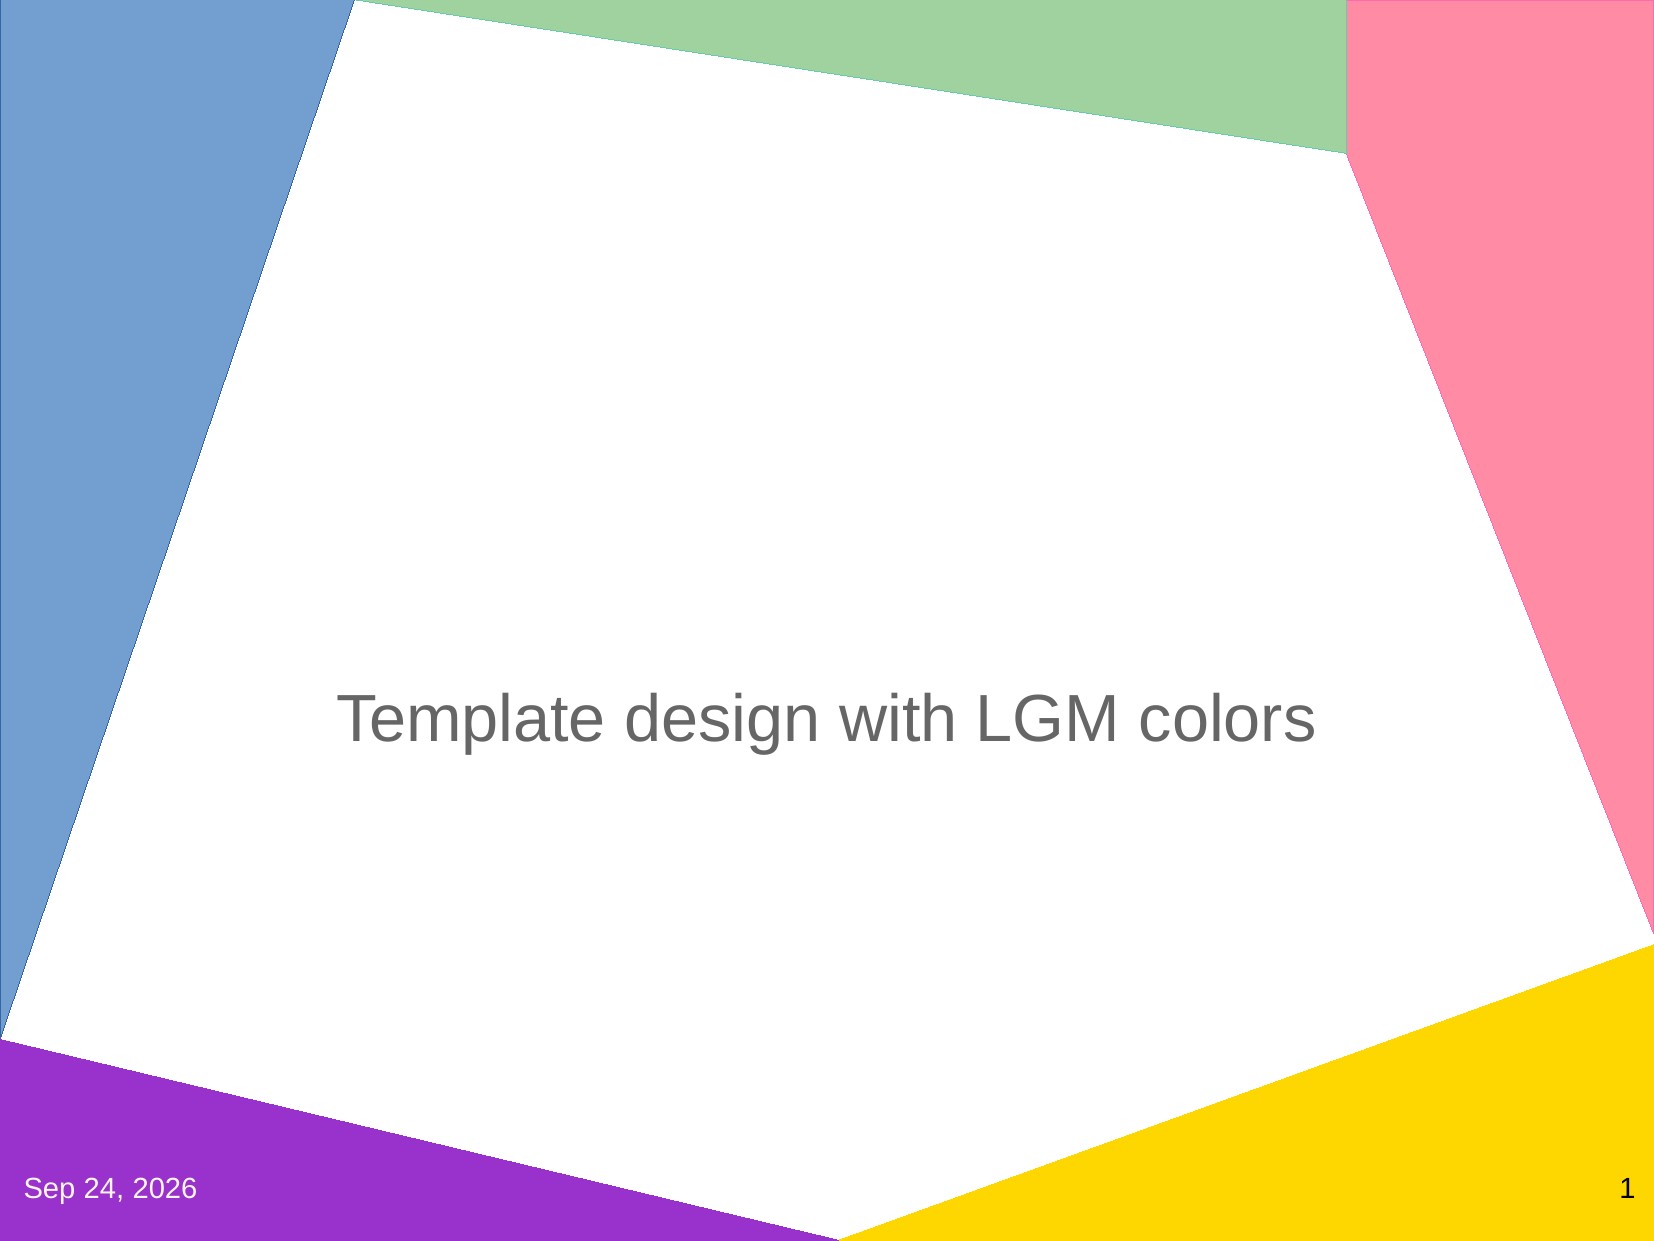

#
Template design with LGM colors
1